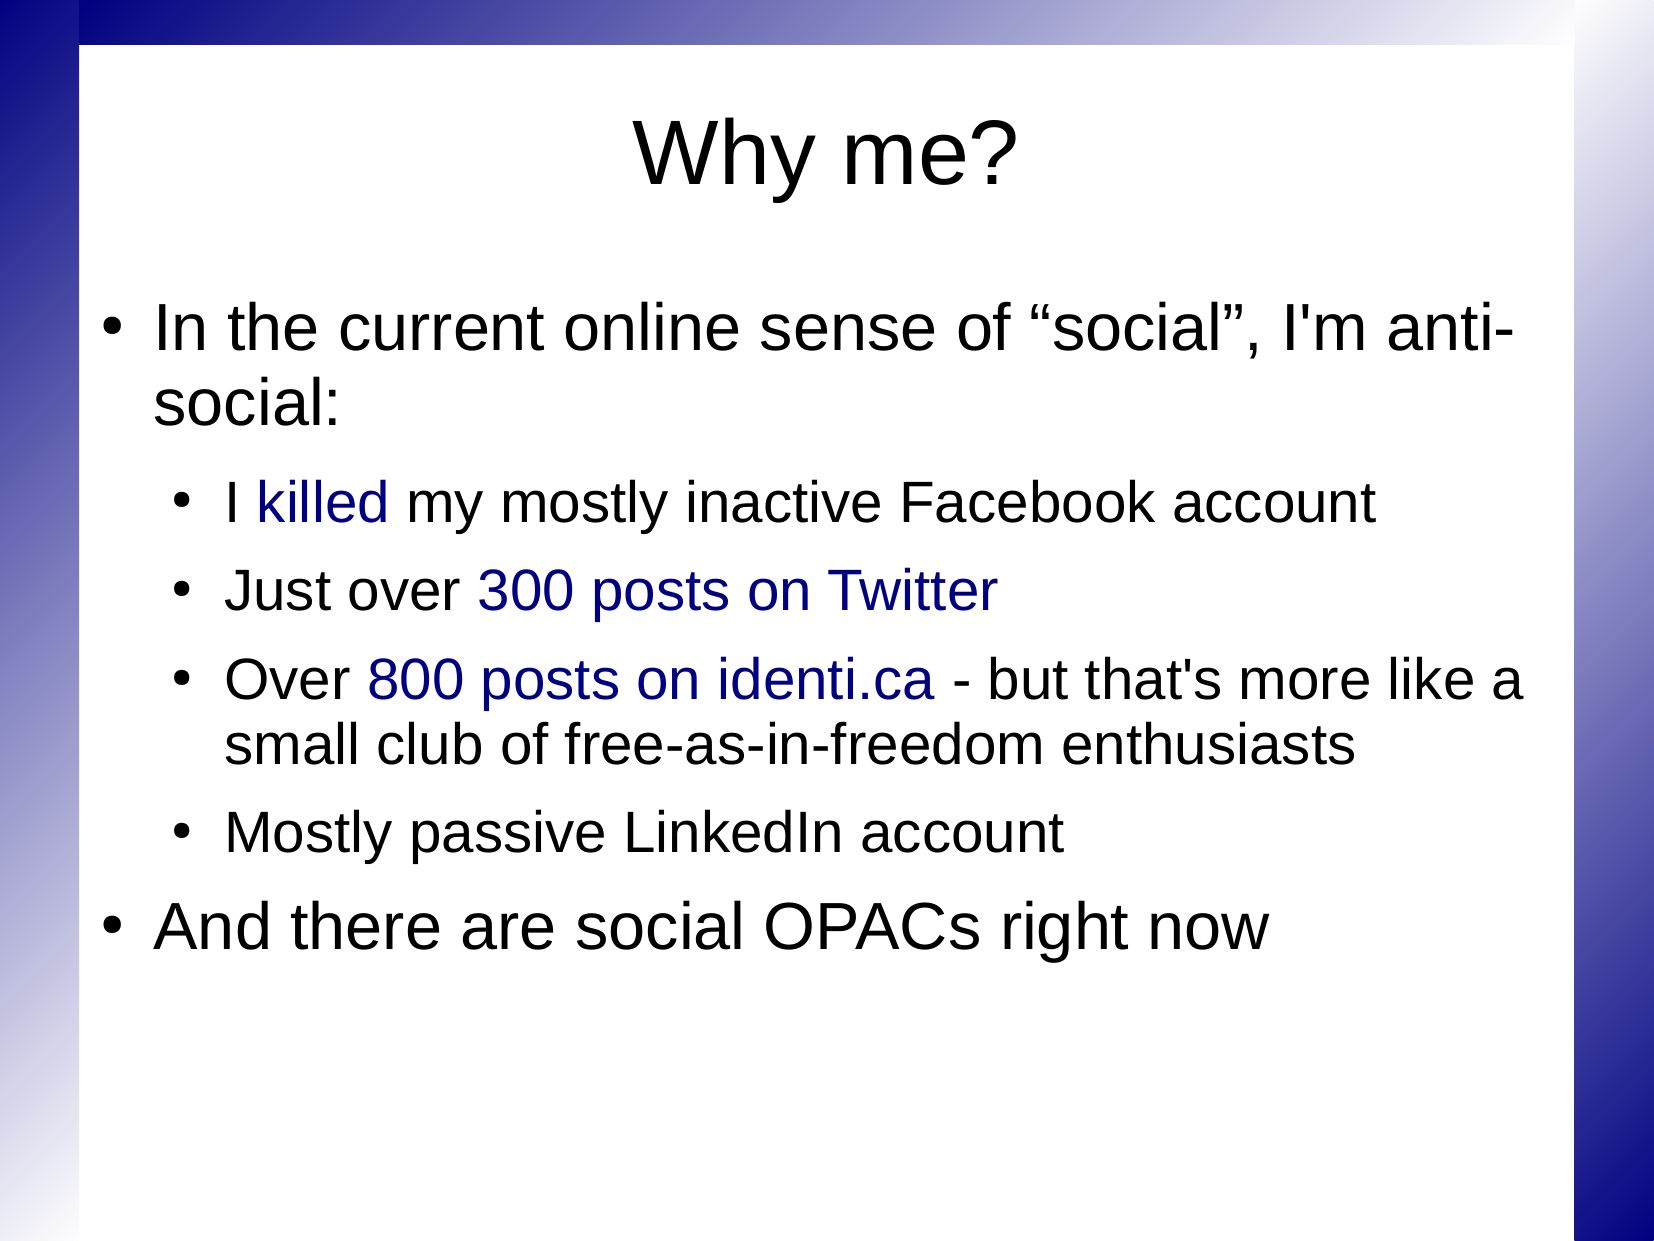

# Why me?
In the current online sense of “social”, I'm anti-social:
I killed my mostly inactive Facebook account
Just over 300 posts on Twitter
Over 800 posts on identi.ca - but that's more like a small club of free-as-in-freedom enthusiasts
Mostly passive LinkedIn account
And there are social OPACs right now